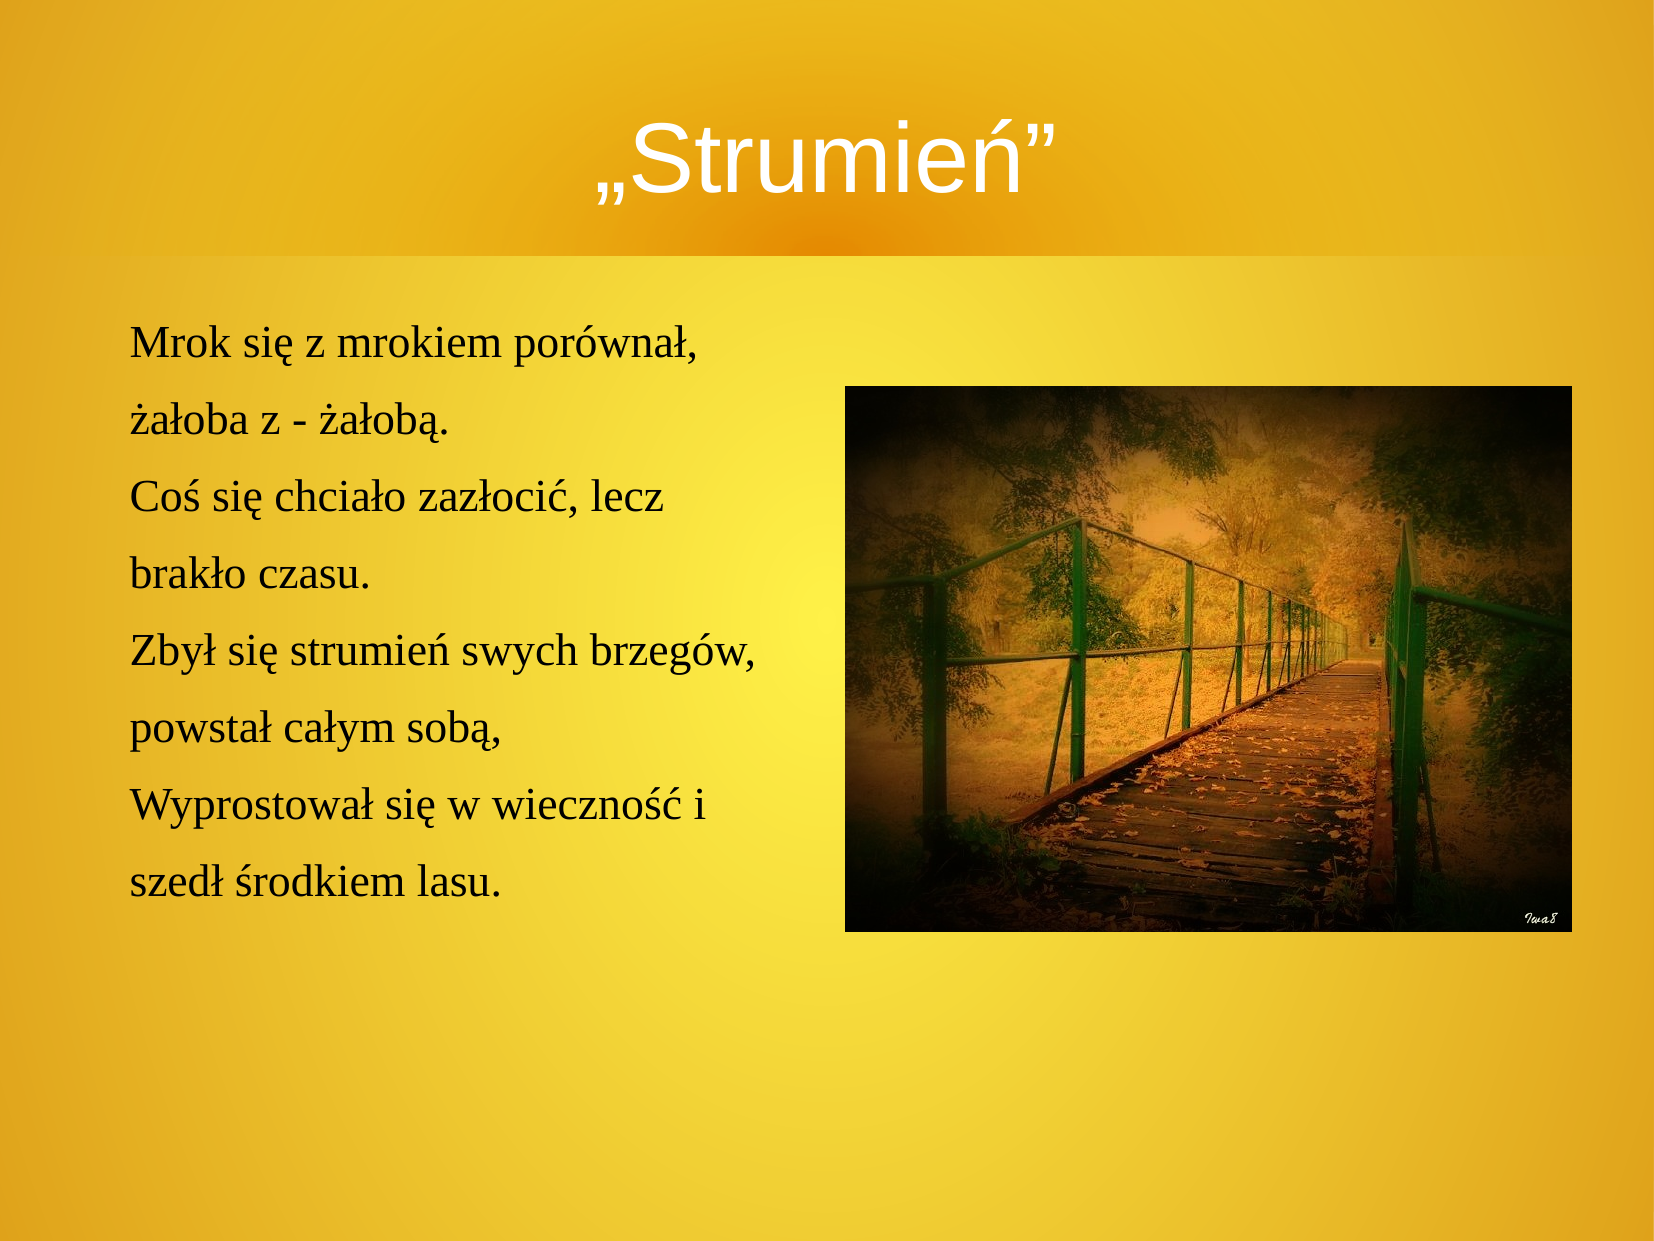

# „Strumień”
Mrok się z mrokiem porównał, żałoba z - żałobą. 
Coś się chciało zazłocić, lecz brakło czasu. 
Zbył się strumień swych brzegów, powstał całym sobą, 
Wyprostował się w wieczność i szedł środkiem lasu.